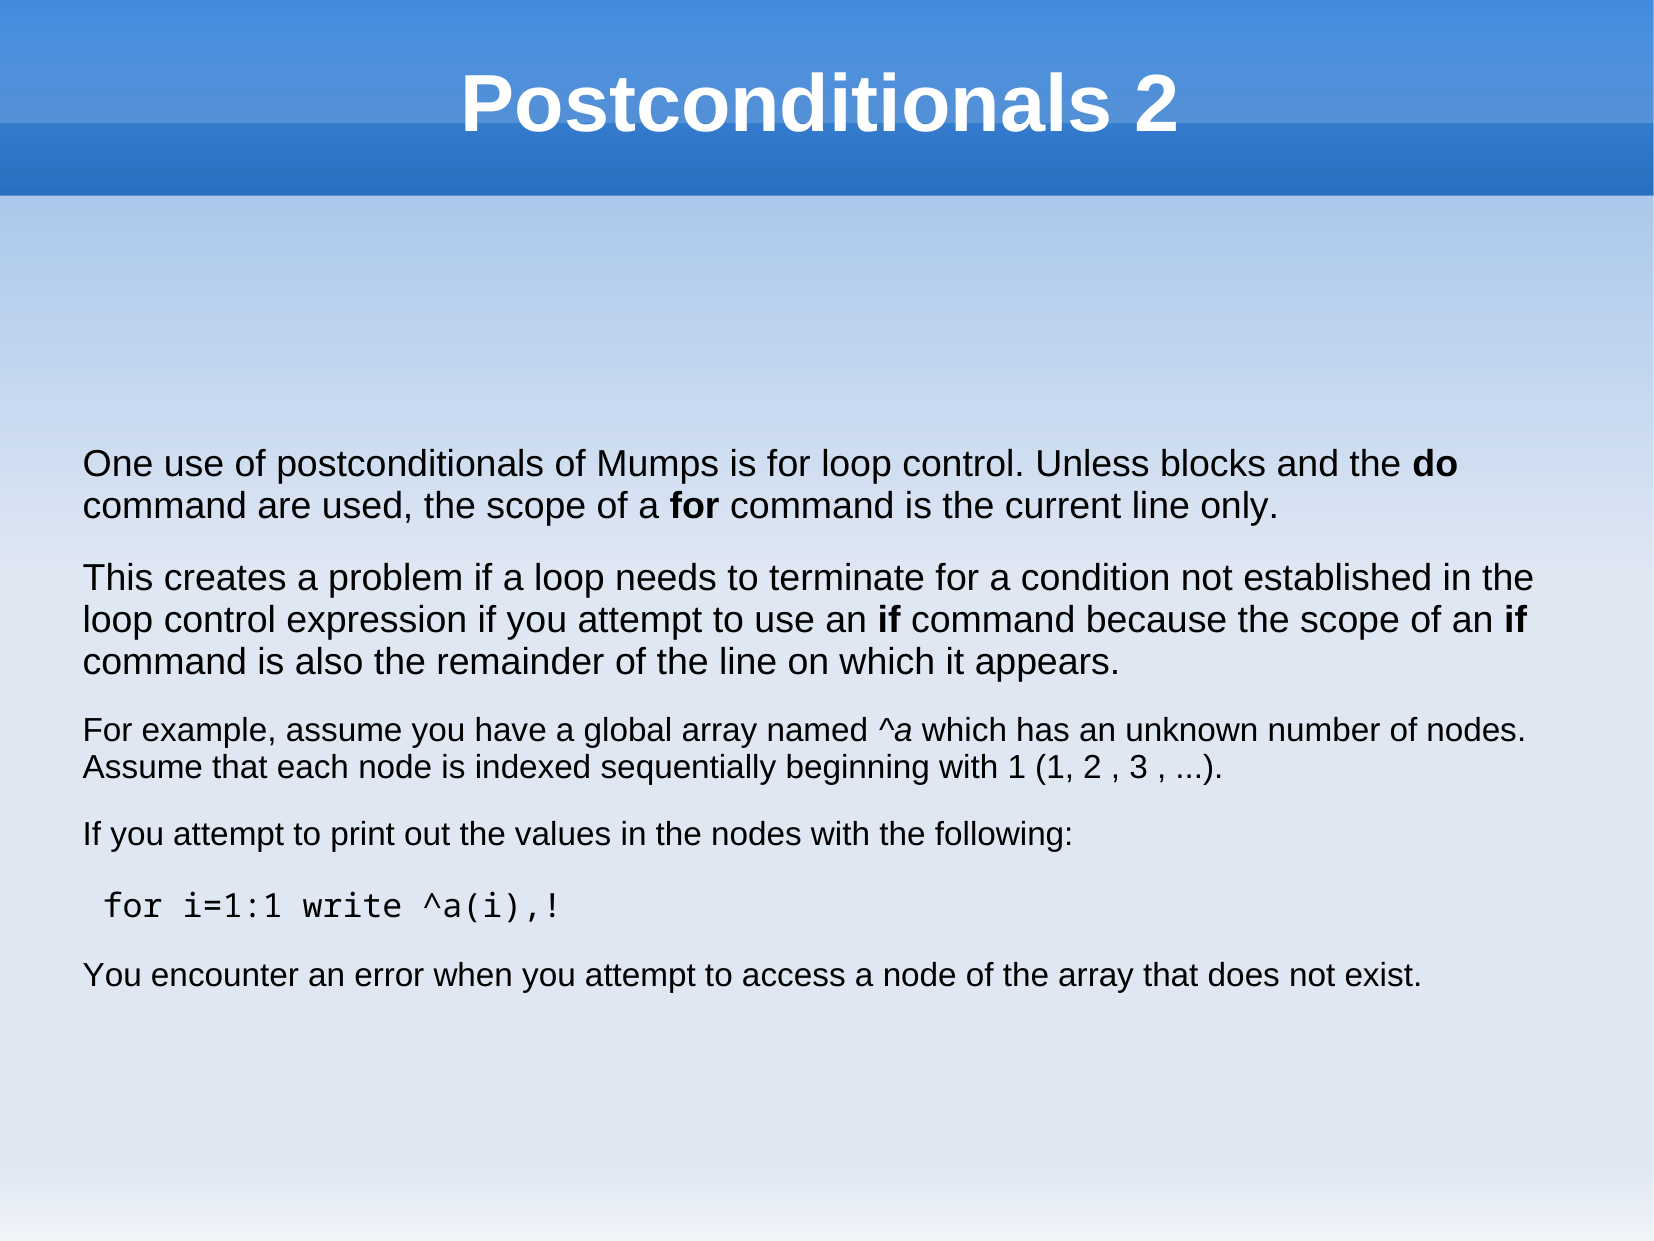

# Postconditionals 2
One use of postconditionals of Mumps is for loop control. Unless blocks and the do command are used, the scope of a for command is the current line only.
This creates a problem if a loop needs to terminate for a condition not established in the loop control expression if you attempt to use an if command because the scope of an if command is also the remainder of the line on which it appears.
For example, assume you have a global array named ^a which has an unknown number of nodes. Assume that each node is indexed sequentially beginning with 1 (1, 2 , 3 , ...).
If you attempt to print out the values in the nodes with the following:
 for i=1:1 write ^a(i),!
You encounter an error when you attempt to access a node of the array that does not exist.